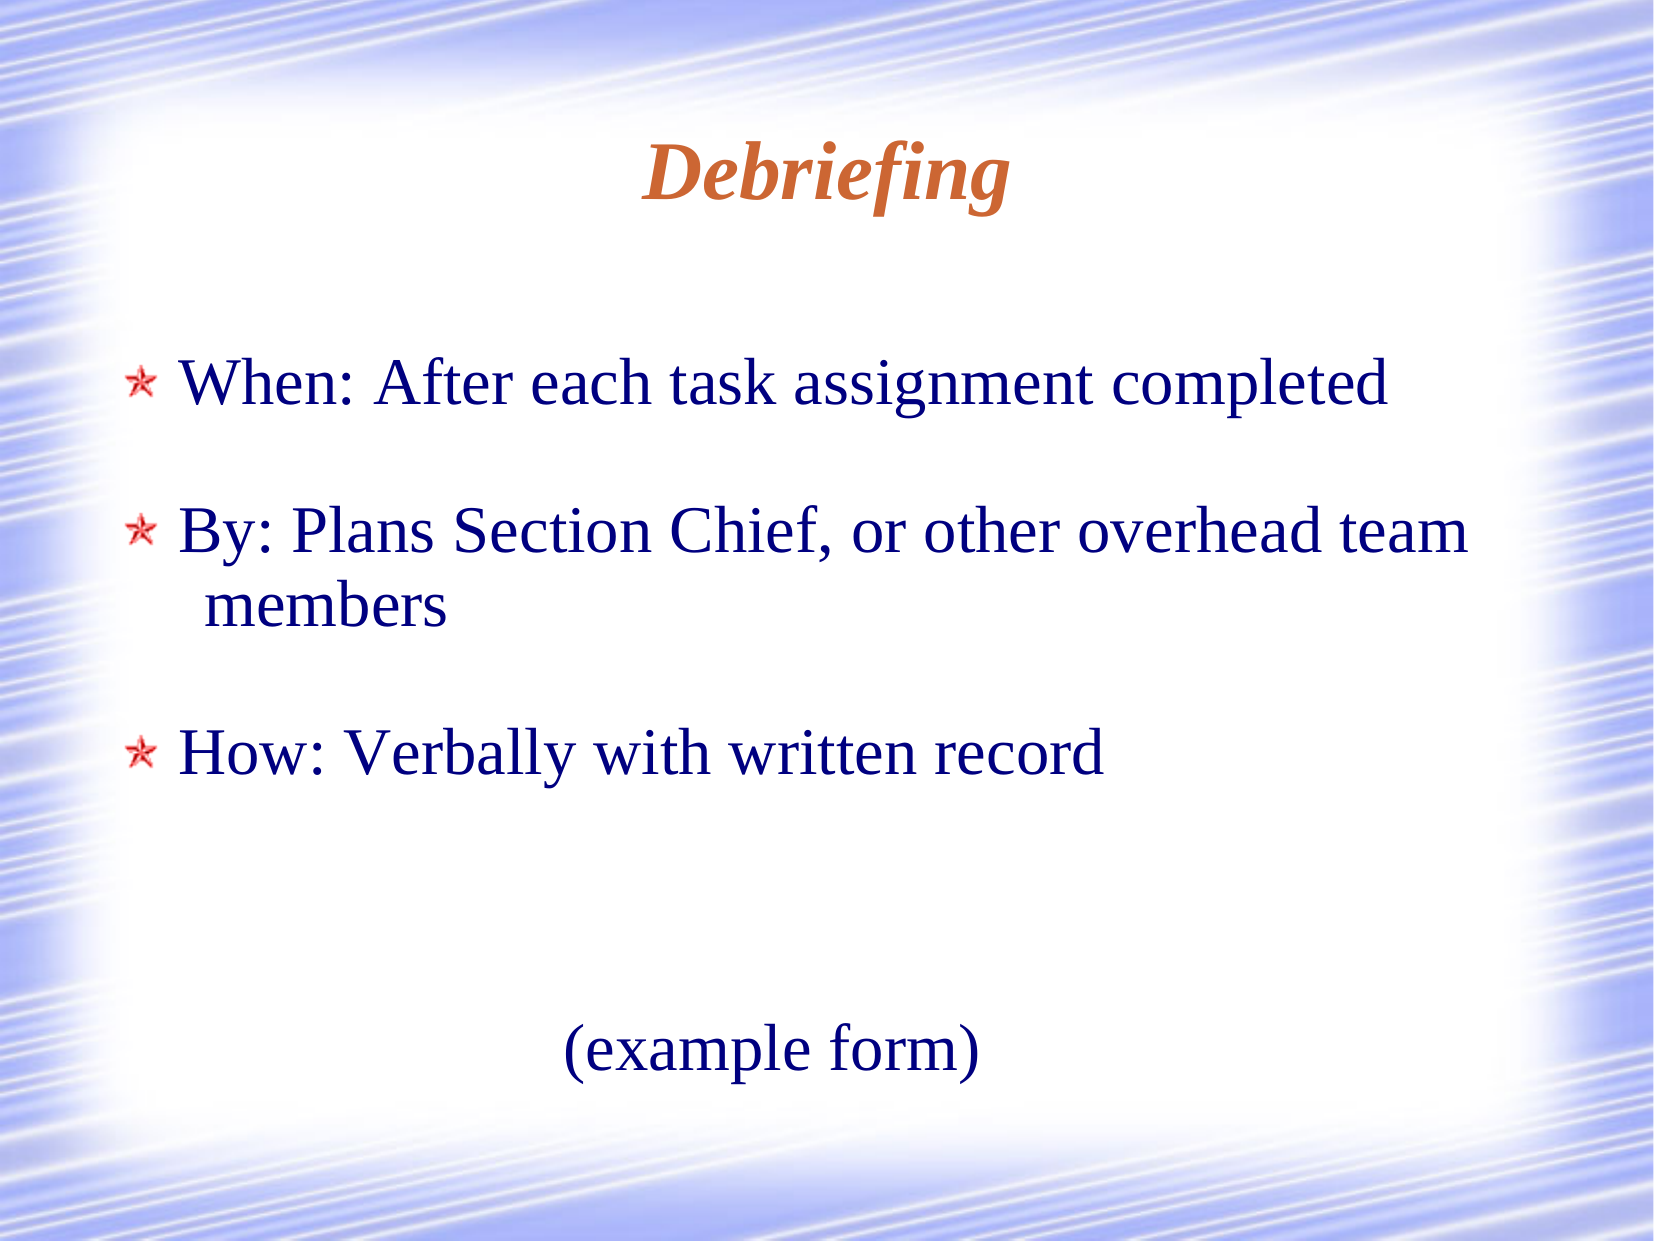

# Debriefing
 When: After each task assignment completed
 By: Plans Section Chief, or other overhead team members
 How: Verbally with written record
 (example form)